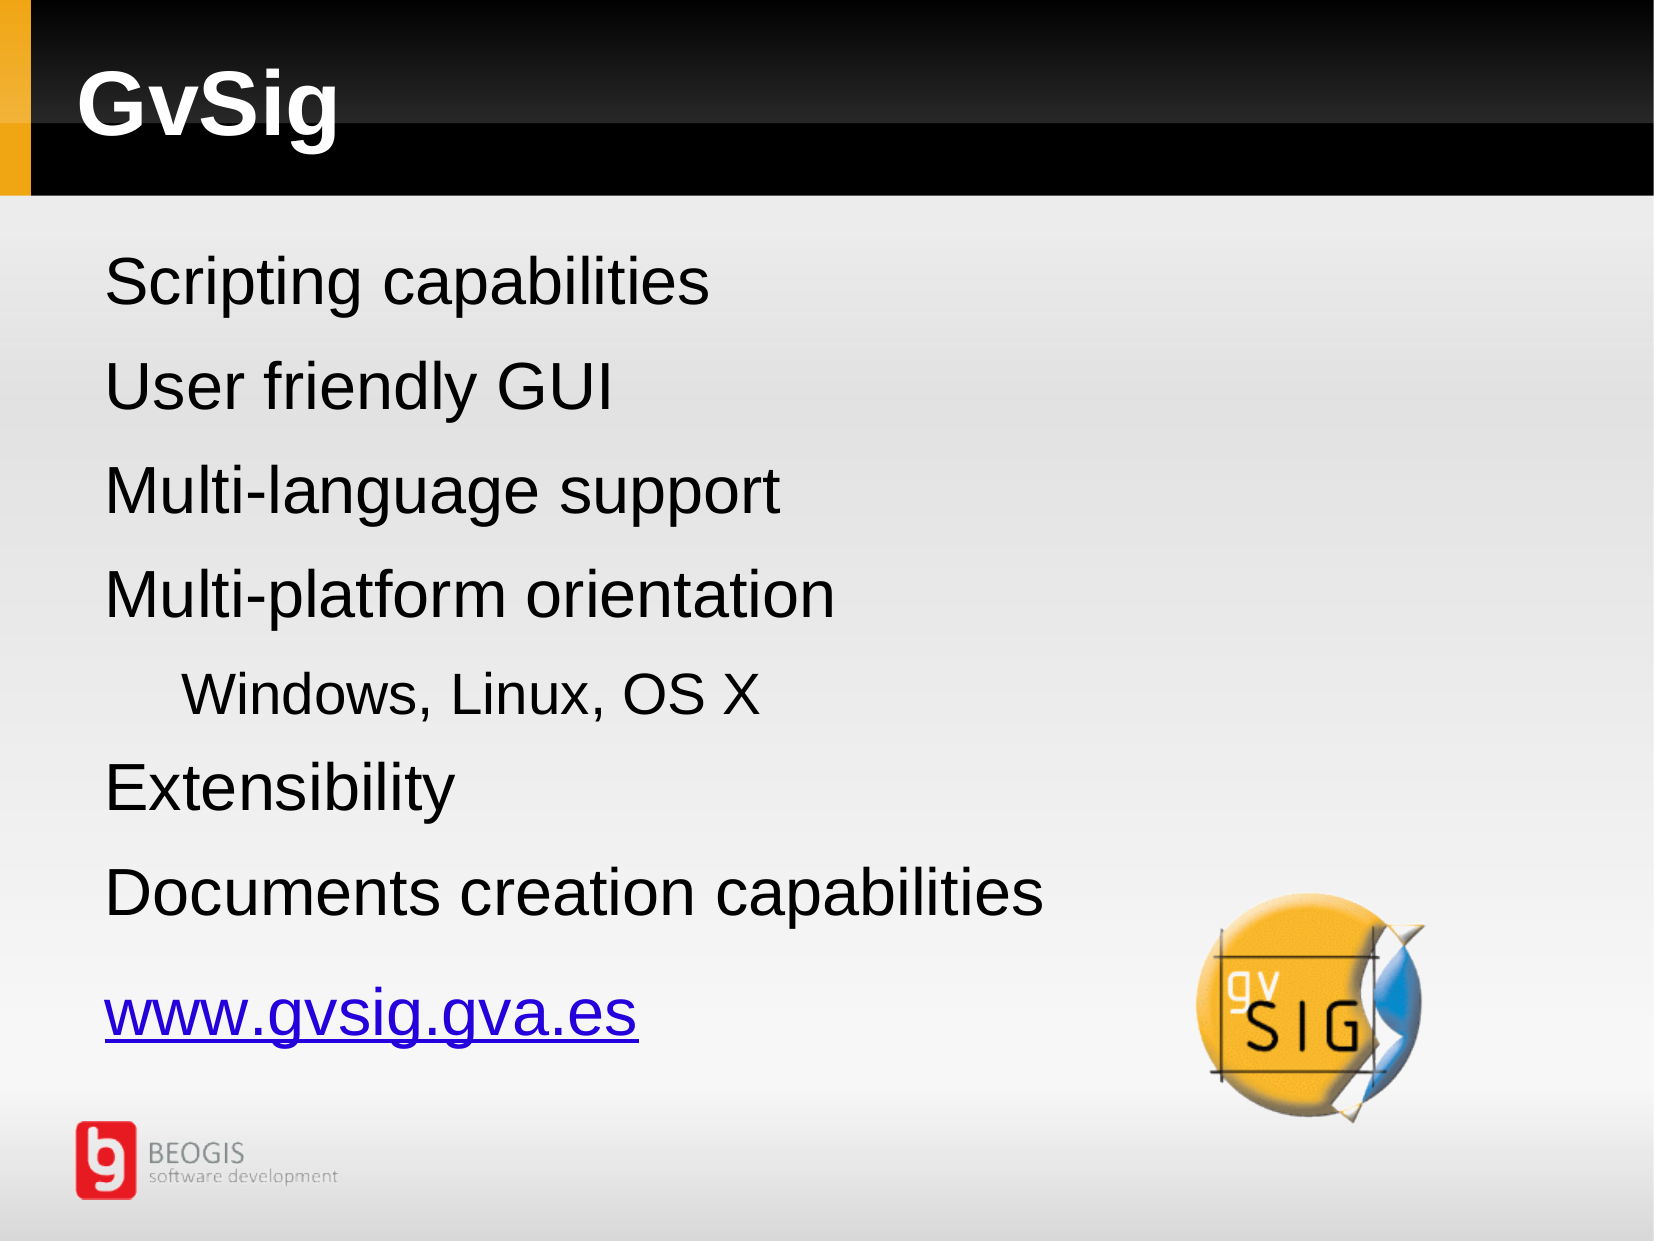

# GvSig
Scripting capabilities
User friendly GUI
Multi-language support
Multi-platform orientation
Windows, Linux, OS X
Extensibility
Documents creation capabilities
www.gvsig.gva.es